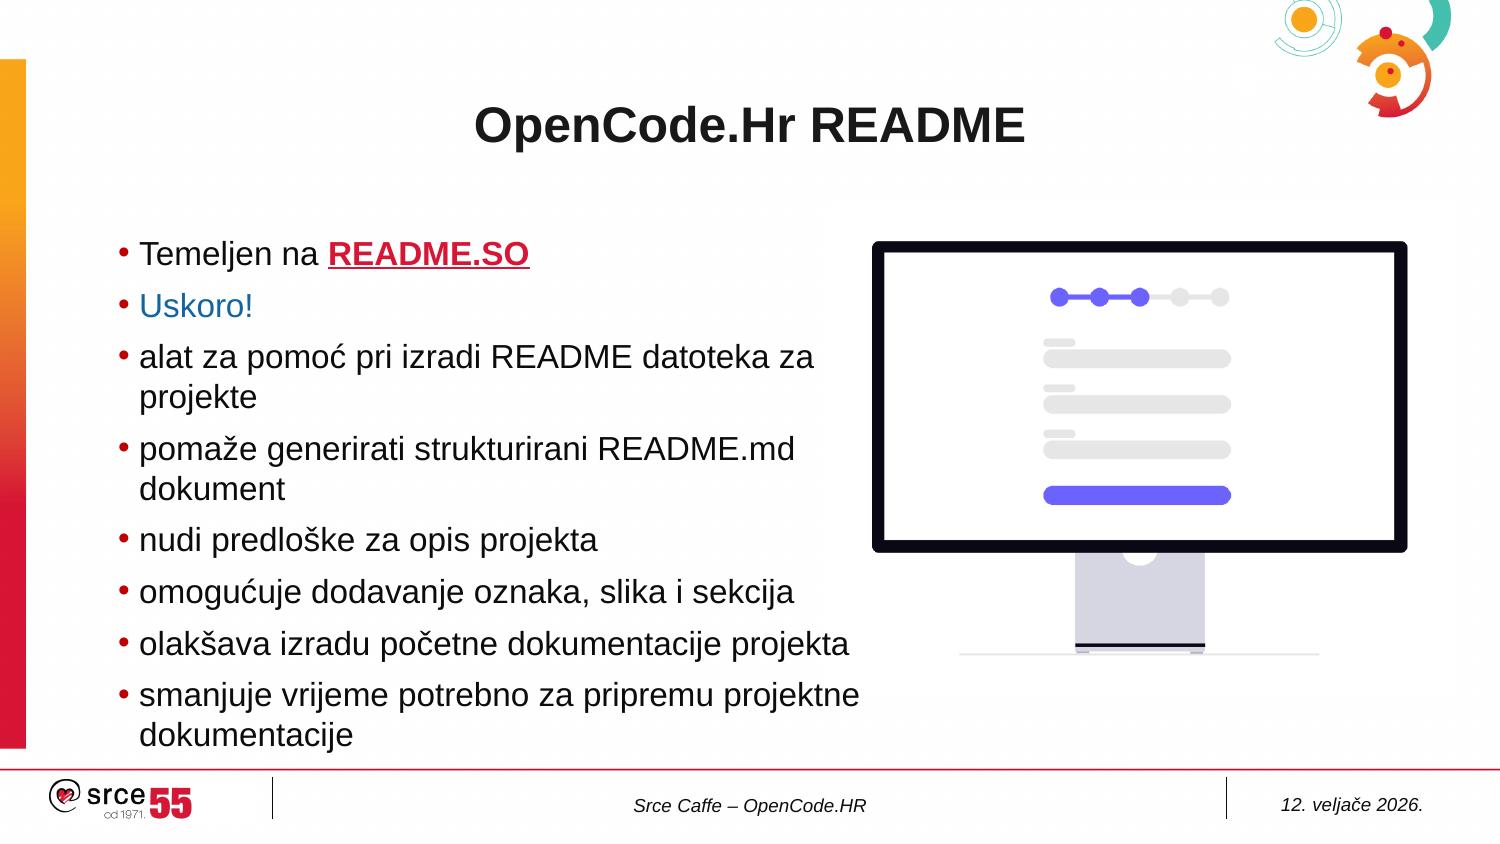

# OpenCode.Hr README
Temeljen na README.SO
Uskoro!
alat za pomoć pri izradi README datoteka za projekte
pomaže generirati strukturirani README.md dokument
nudi predloške za opis projekta
omogućuje dodavanje oznaka, slika i sekcija
olakšava izradu početne dokumentacije projekta
smanjuje vrijeme potrebno za pripremu projektne dokumentacije
12. veljače 2026.
Srce Caffe – OpenCode.HR